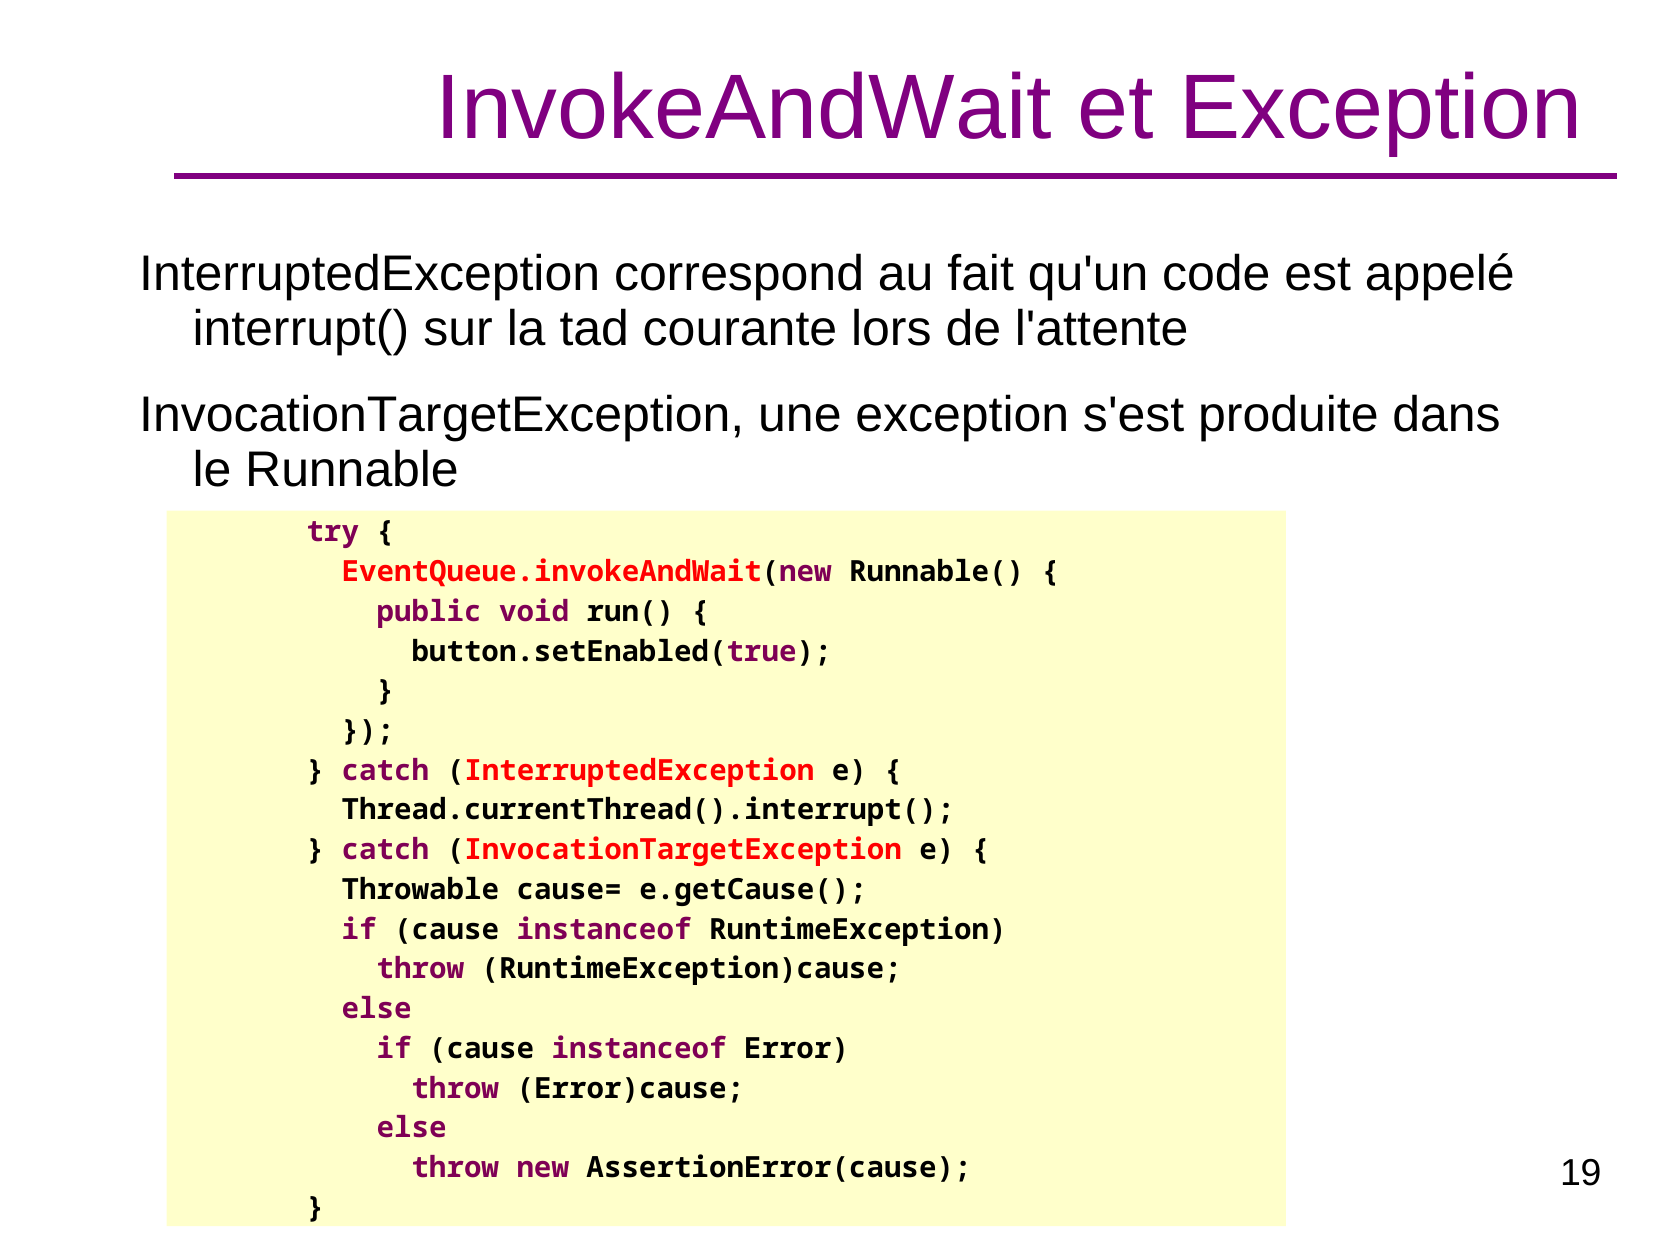

# InvokeAndWait et Exception
InterruptedException correspond au fait qu'un code est appelé interrupt() sur la tad courante lors de l'attente
InvocationTargetException, une exception s'est produite dans le Runnable
 try {
 EventQueue.invokeAndWait(new Runnable() {
 public void run() {
 button.setEnabled(true);
 }
 });
 } catch (InterruptedException e) {
 Thread.currentThread().interrupt();
 } catch (InvocationTargetException e) {
 Throwable cause= e.getCause();
 if (cause instanceof RuntimeException)
 throw (RuntimeException)cause;
 else
 if (cause instanceof Error)
 throw (Error)cause;
 else
 throw new AssertionError(cause);
 }